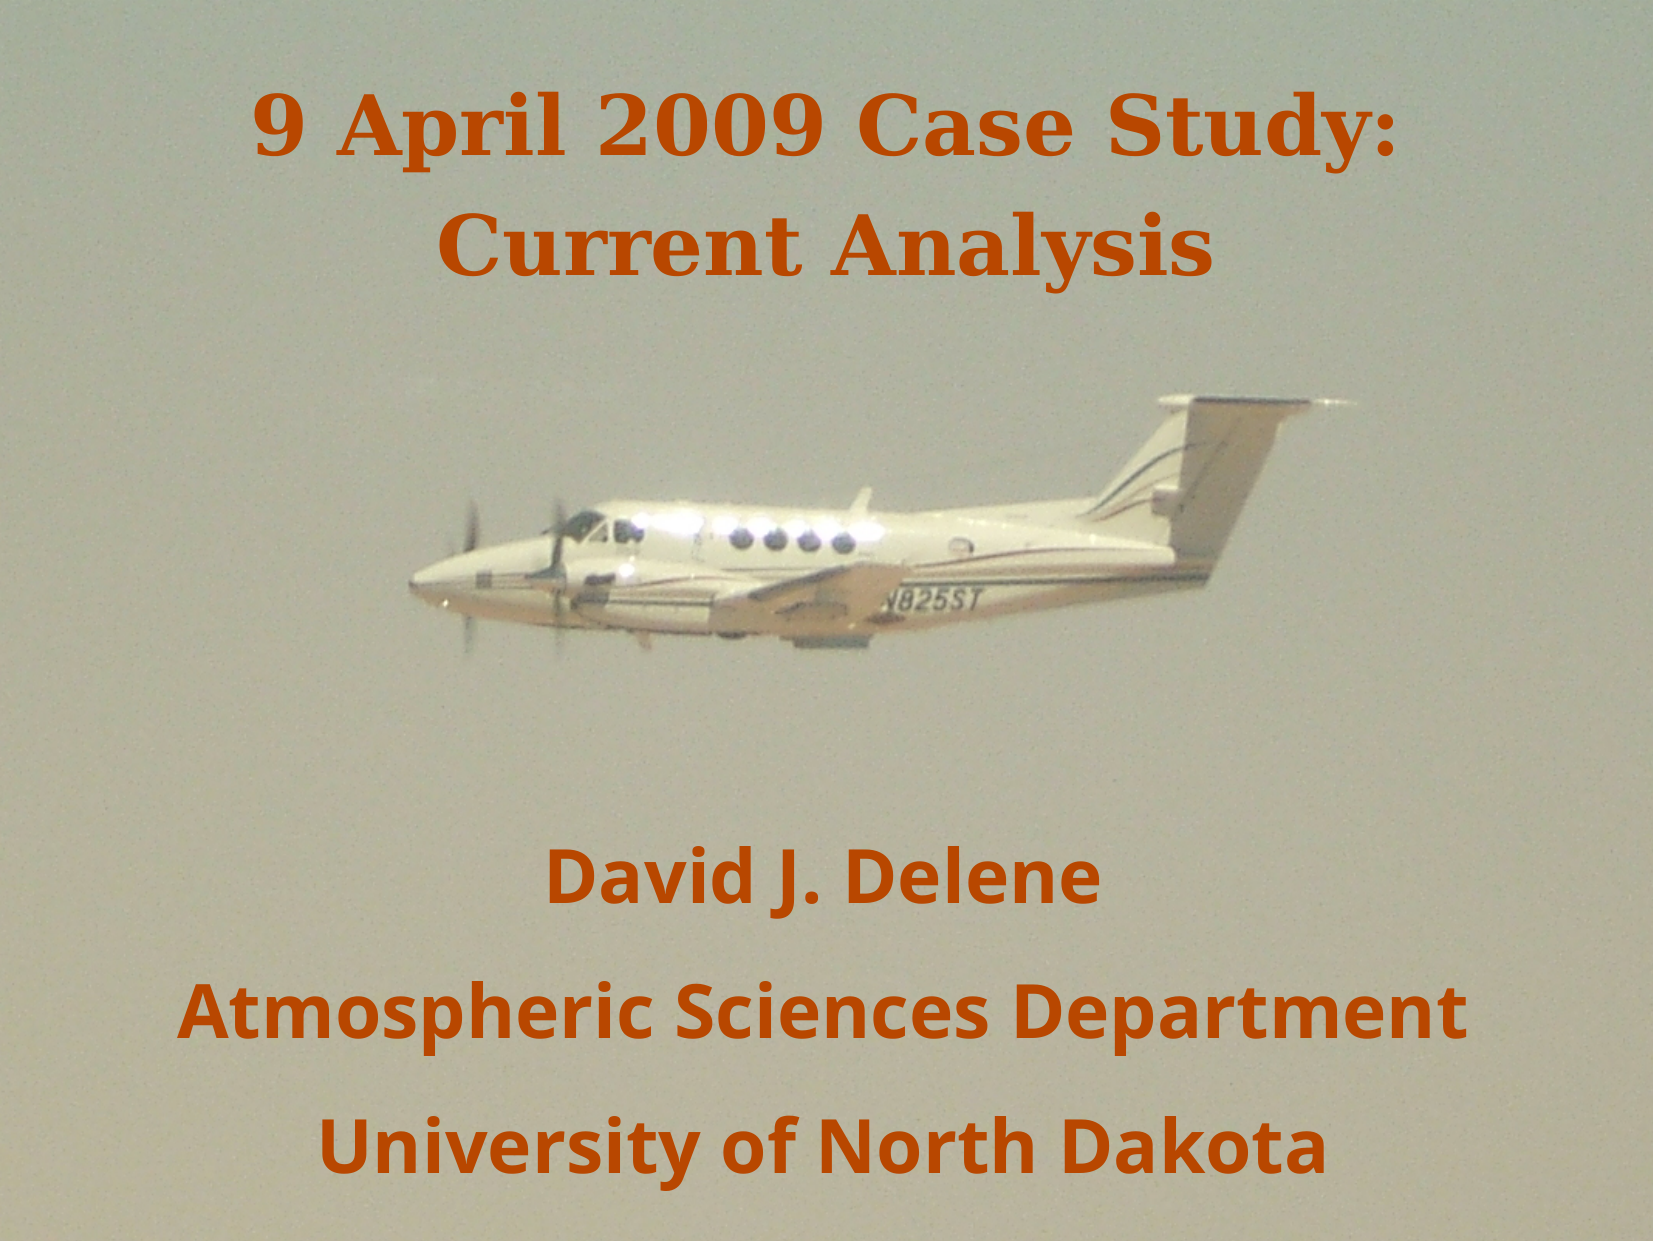

9 April 2009 Case Study:
 Current Analysis
David J. Delene
Atmospheric Sciences Department
University of North Dakota